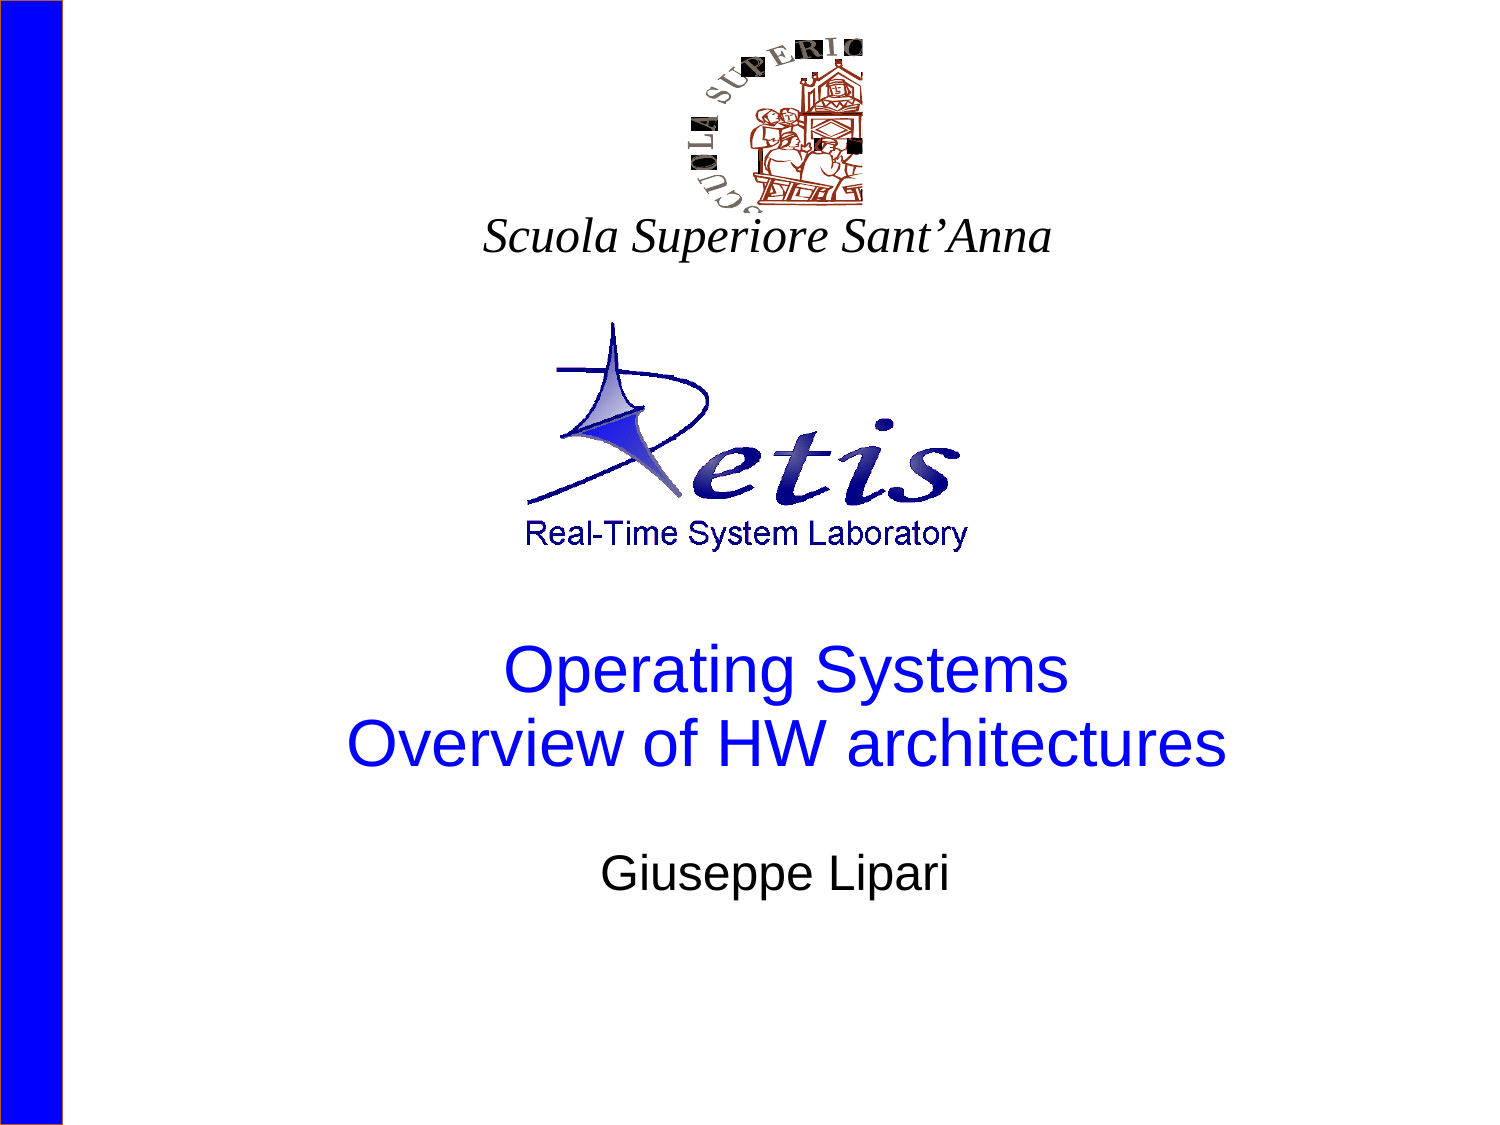

# Operating Systems Overview of HW architectures
Giuseppe Lipari